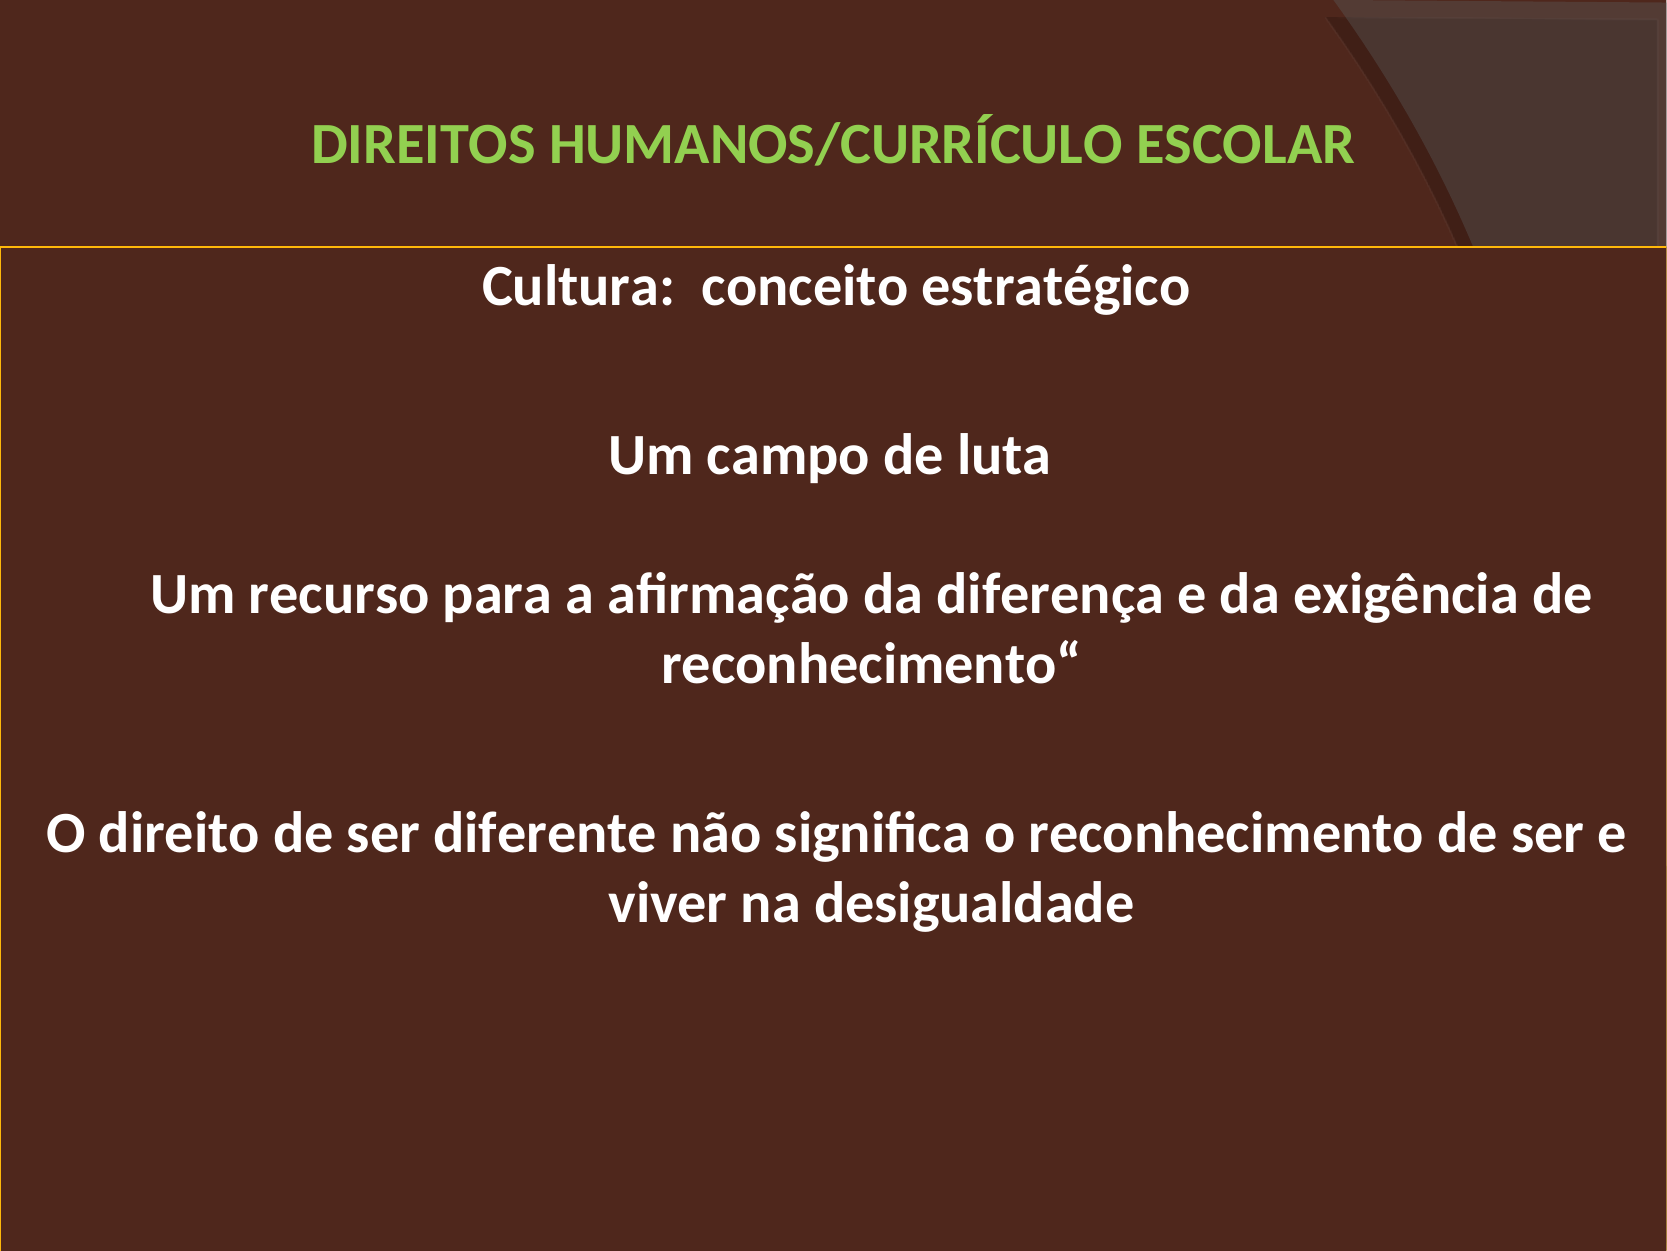

DIREITOS HUMANOS/CURRÍCULO ESCOLAR
# Cultura: conceito estratégico
Um campo de luta
Um recurso para a afirmação da diferença e da exigência de reconhecimento“
O direito de ser diferente não significa o reconhecimento de ser e viver na desigualdade